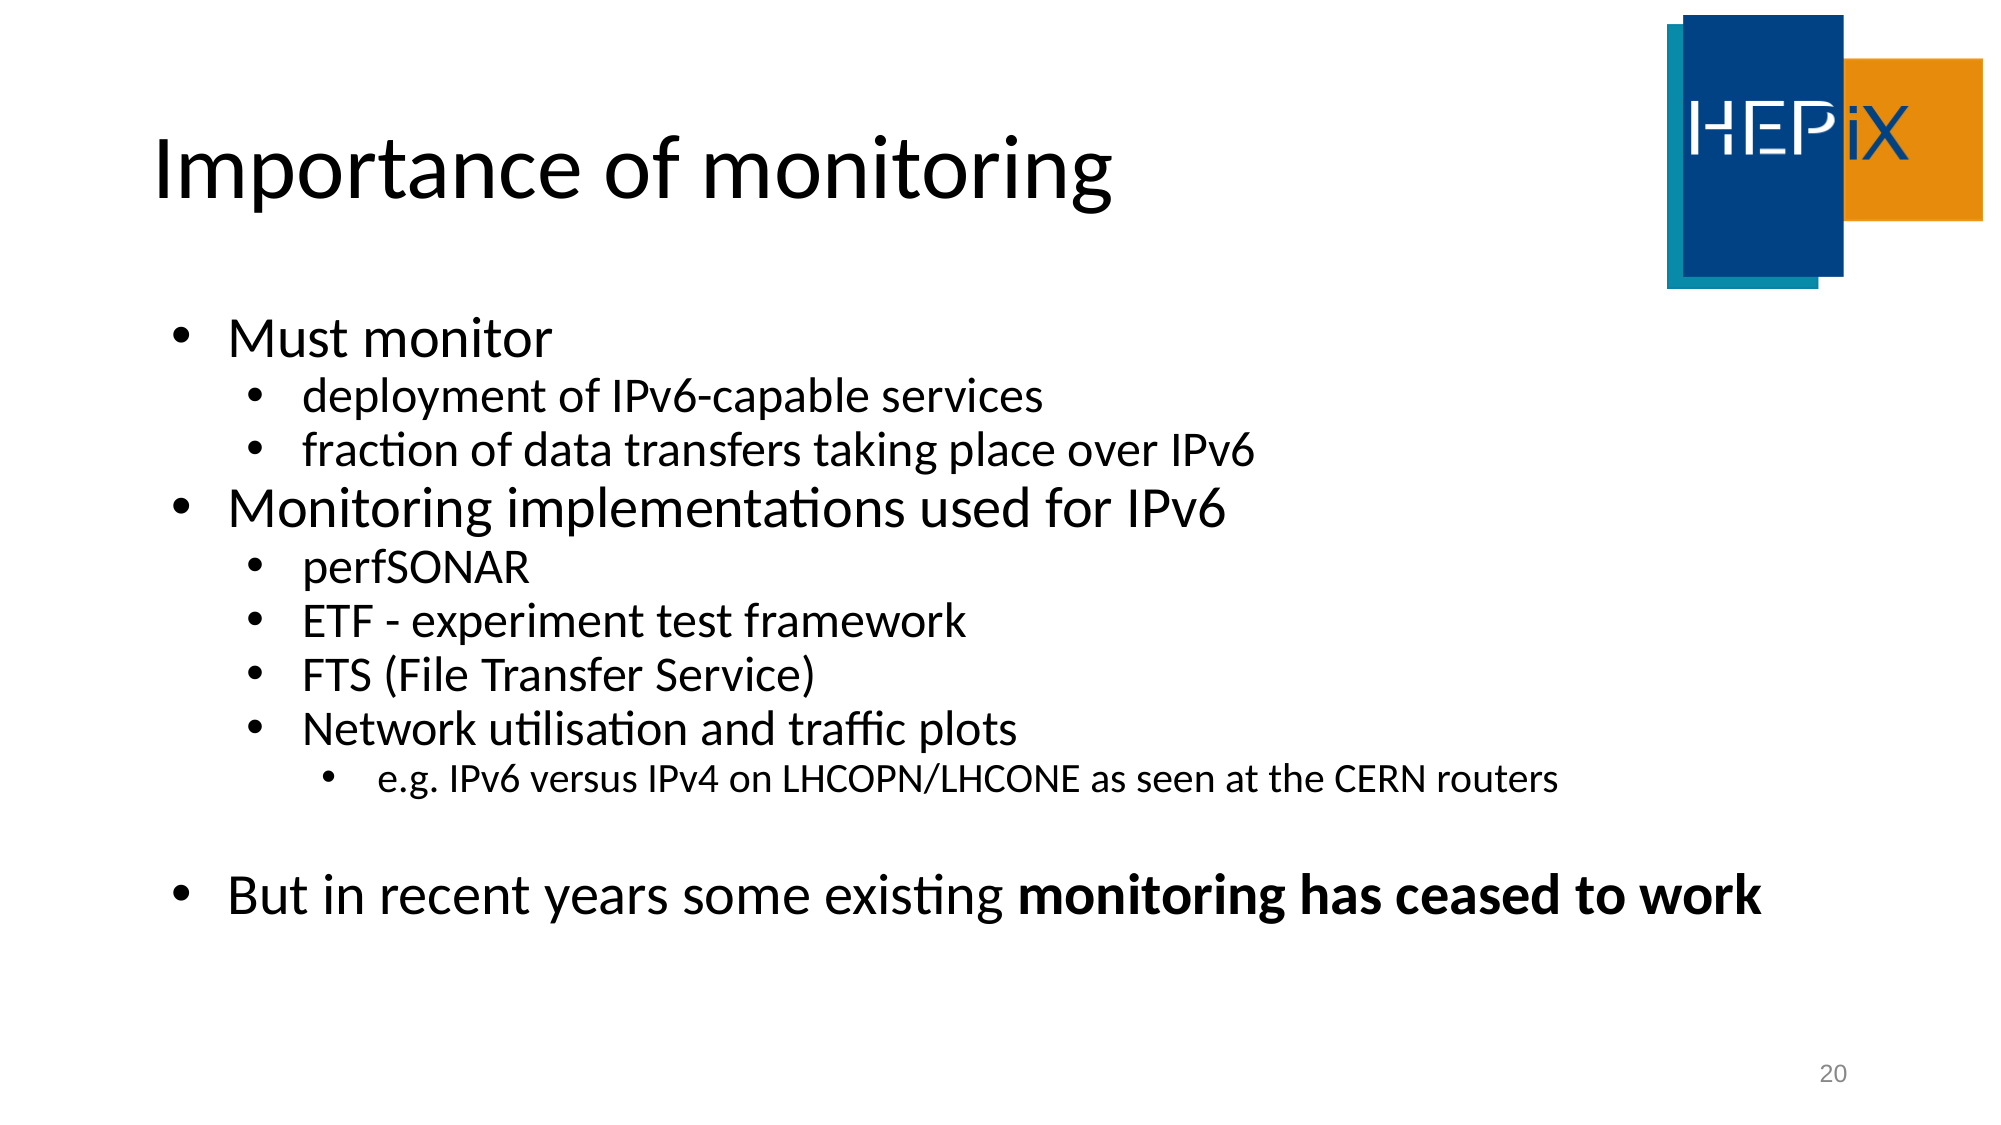

# Importance of monitoring
Must monitor
deployment of IPv6-capable services
fraction of data transfers taking place over IPv6
Monitoring implementations used for IPv6
perfSONAR
ETF - experiment test framework
FTS (File Transfer Service)
Network utilisation and traffic plots
e.g. IPv6 versus IPv4 on LHCOPN/LHCONE as seen at the CERN routers
But in recent years some existing monitoring has ceased to work